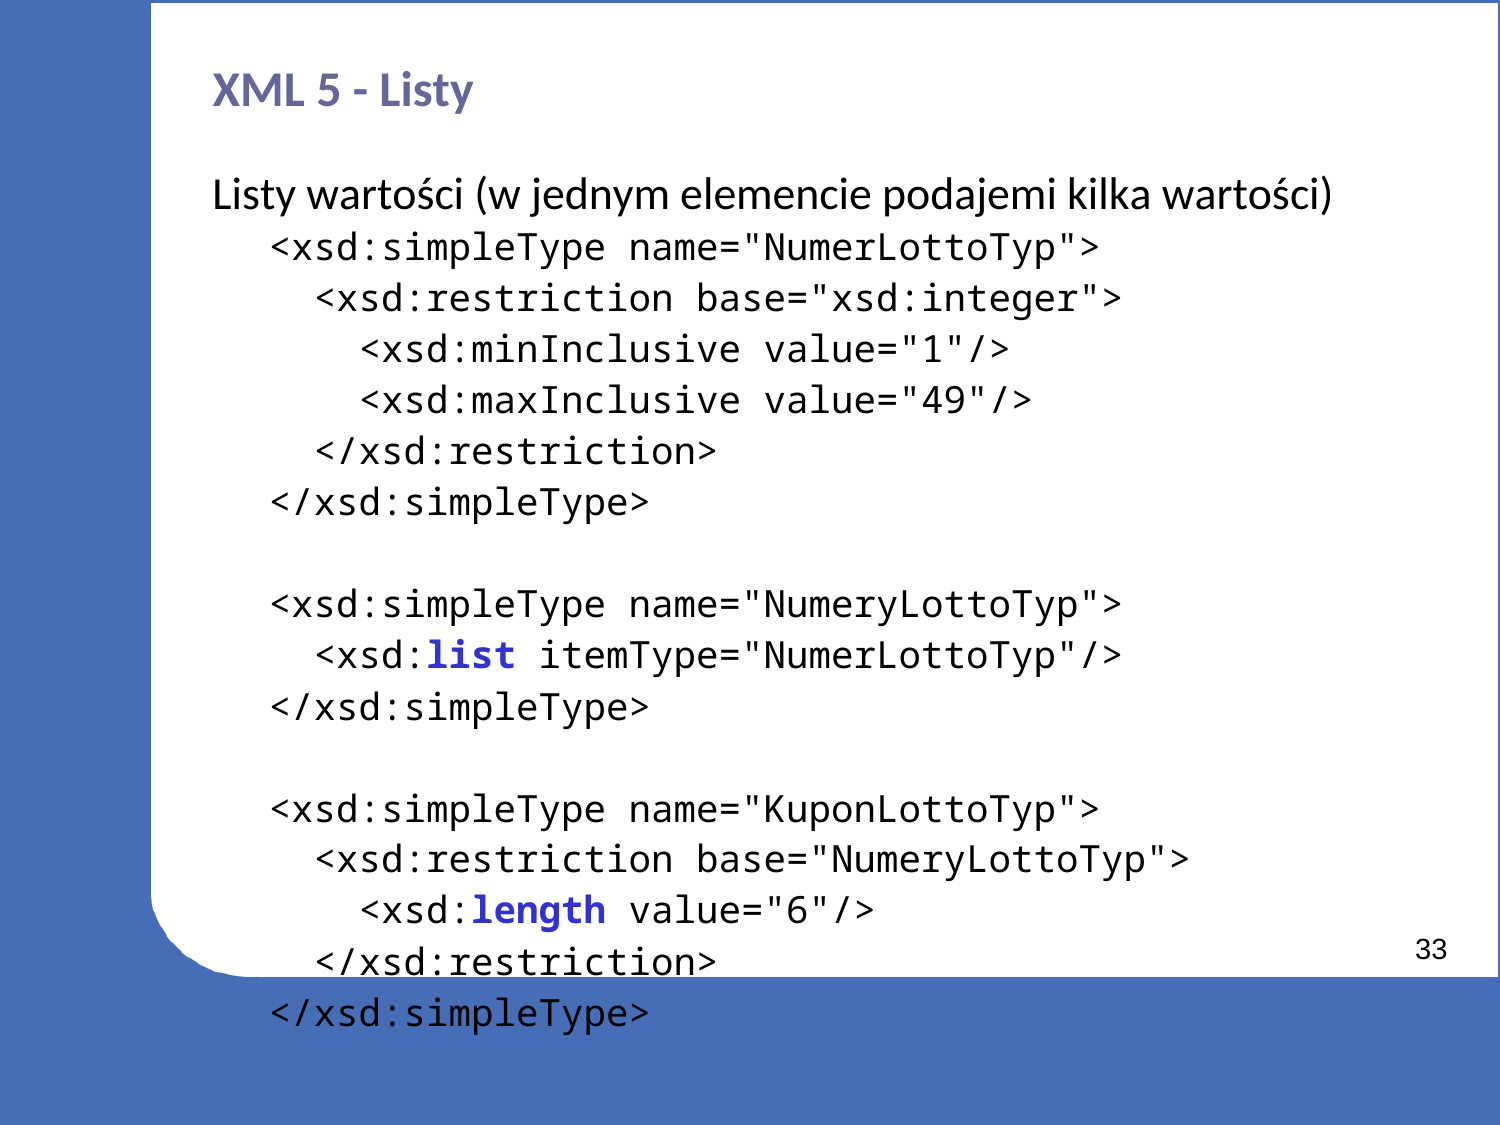

# XML 5 - Listy
Listy wartości (w jednym elemencie podajemi kilka wartości)
<xsd:simpleType name="NumerLottoTyp">
 <xsd:restriction base="xsd:integer">
 <xsd:minInclusive value="1"/>
 <xsd:maxInclusive value="49"/>
 </xsd:restriction>
</xsd:simpleType>
<xsd:simpleType name="NumeryLottoTyp">
 <xsd:list itemType="NumerLottoTyp"/>
</xsd:simpleType>
<xsd:simpleType name="KuponLottoTyp">
 <xsd:restriction base="NumeryLottoTyp">
 <xsd:length value="6"/>
 </xsd:restriction>
</xsd:simpleType>
33